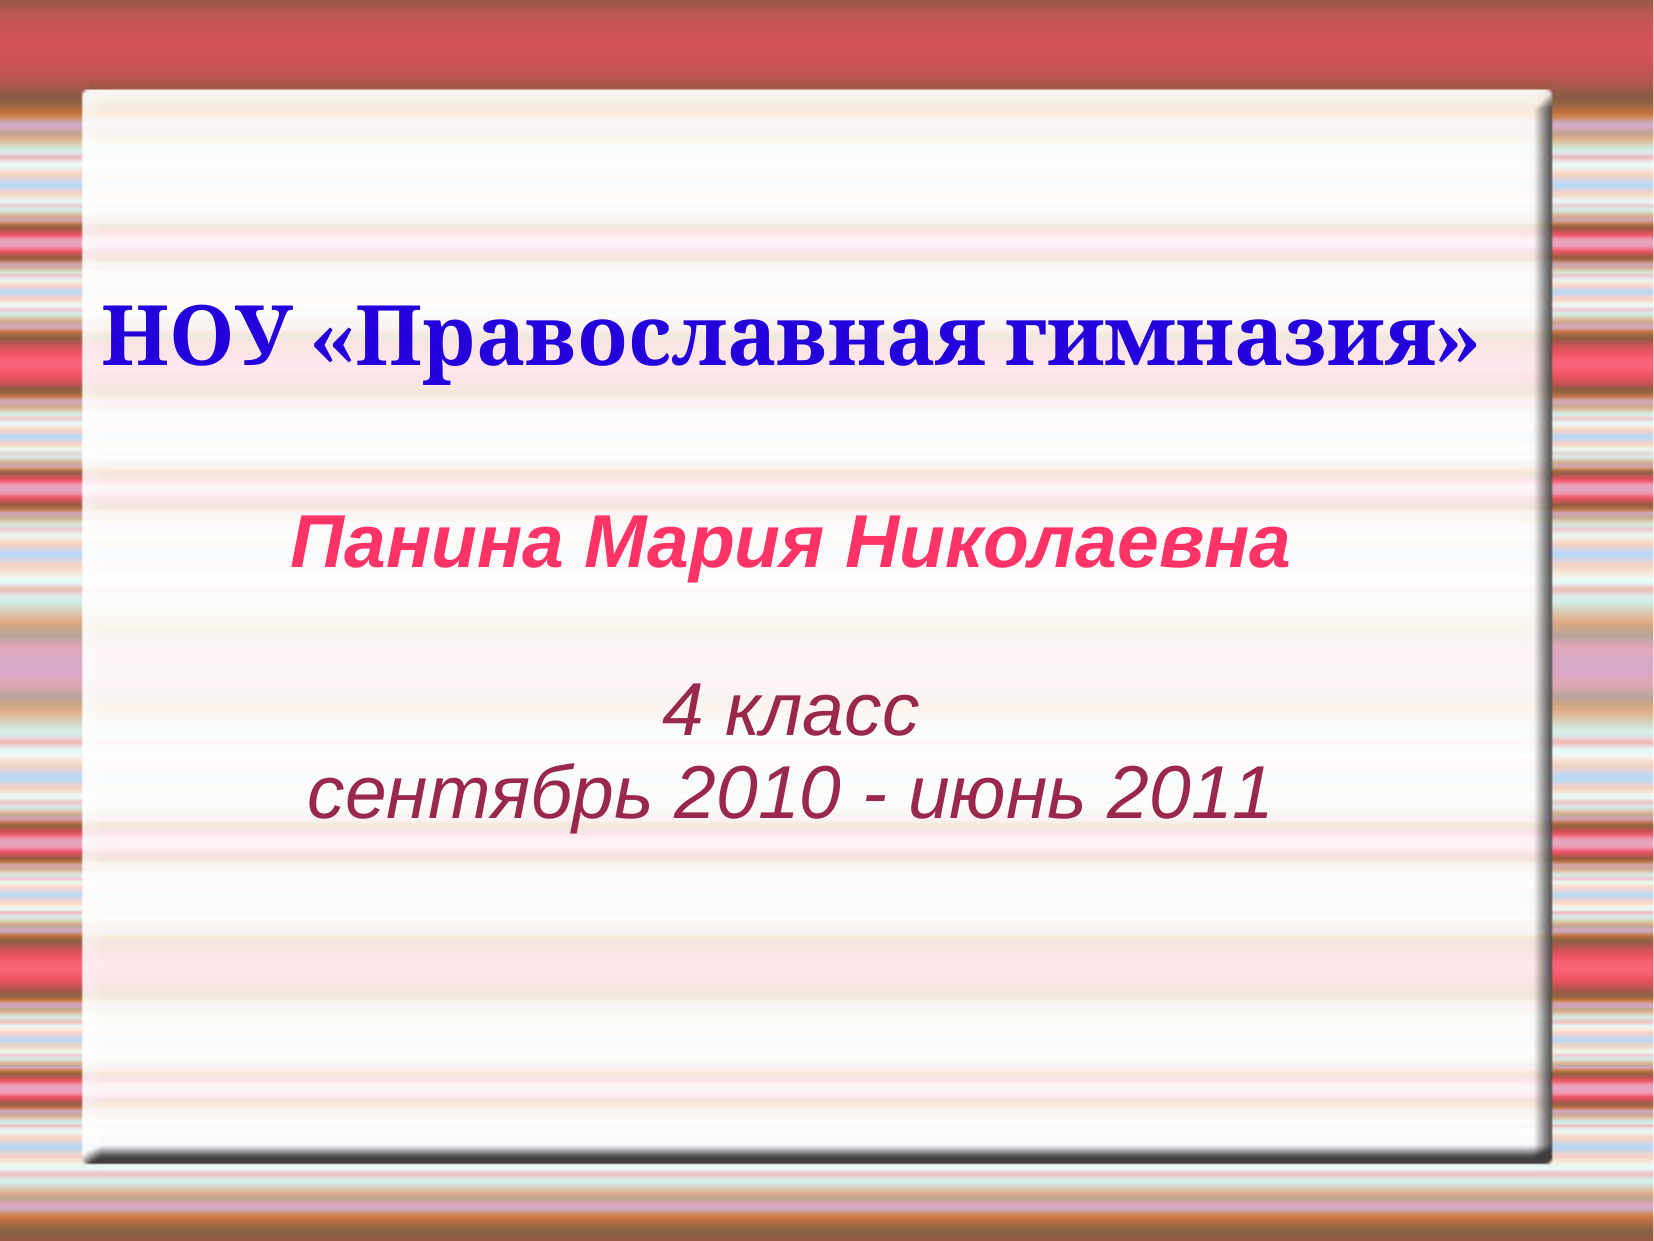

# НОУ «Православная гимназия»
Панина Мария Николаевна
4 класс
сентябрь 2010 - июнь 2011